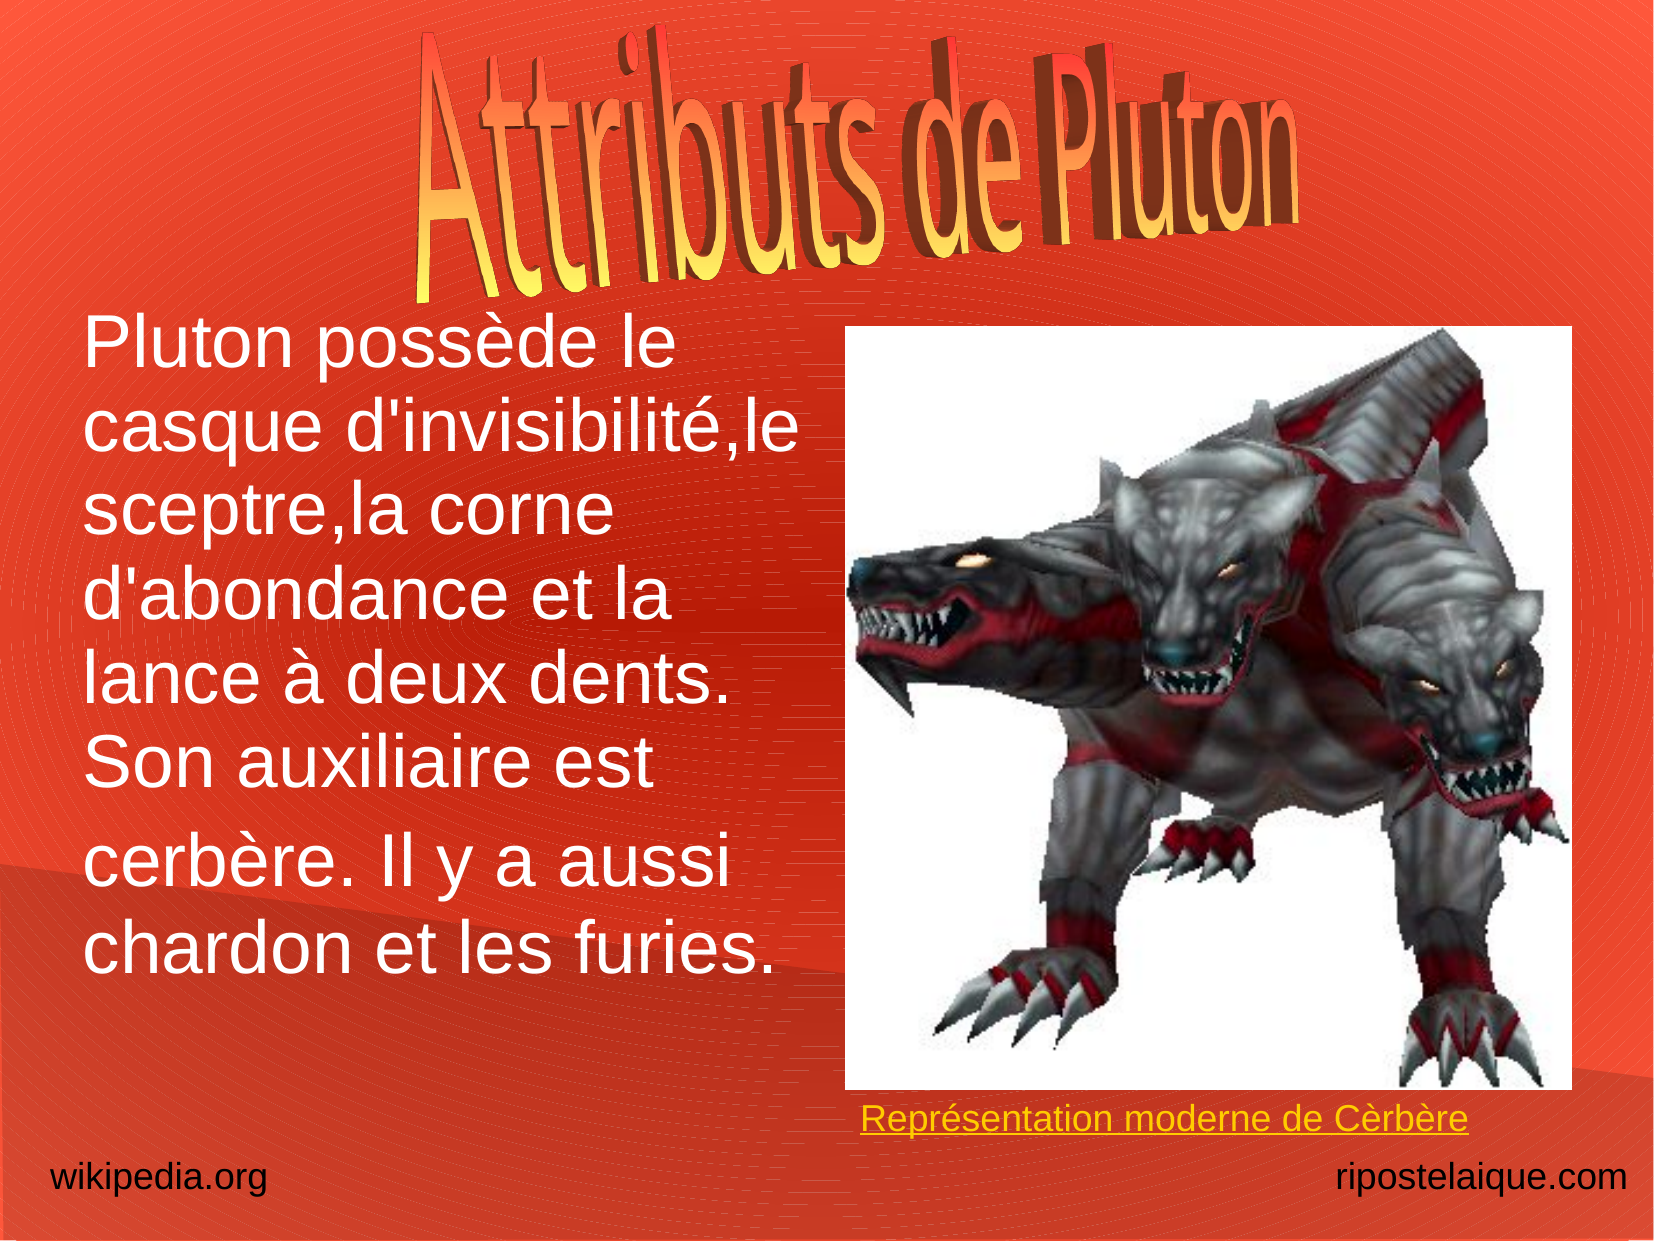

Attributs de Pluton
# Pluton possède le casque d'invisibilité,le sceptre,la corne d'abondance et la lance à deux dents. Son auxiliaire est cerbère. Il y a aussi chardon et les furies.
Représentation moderne de Cèrbère
wikipedia.org ripostelaique.com